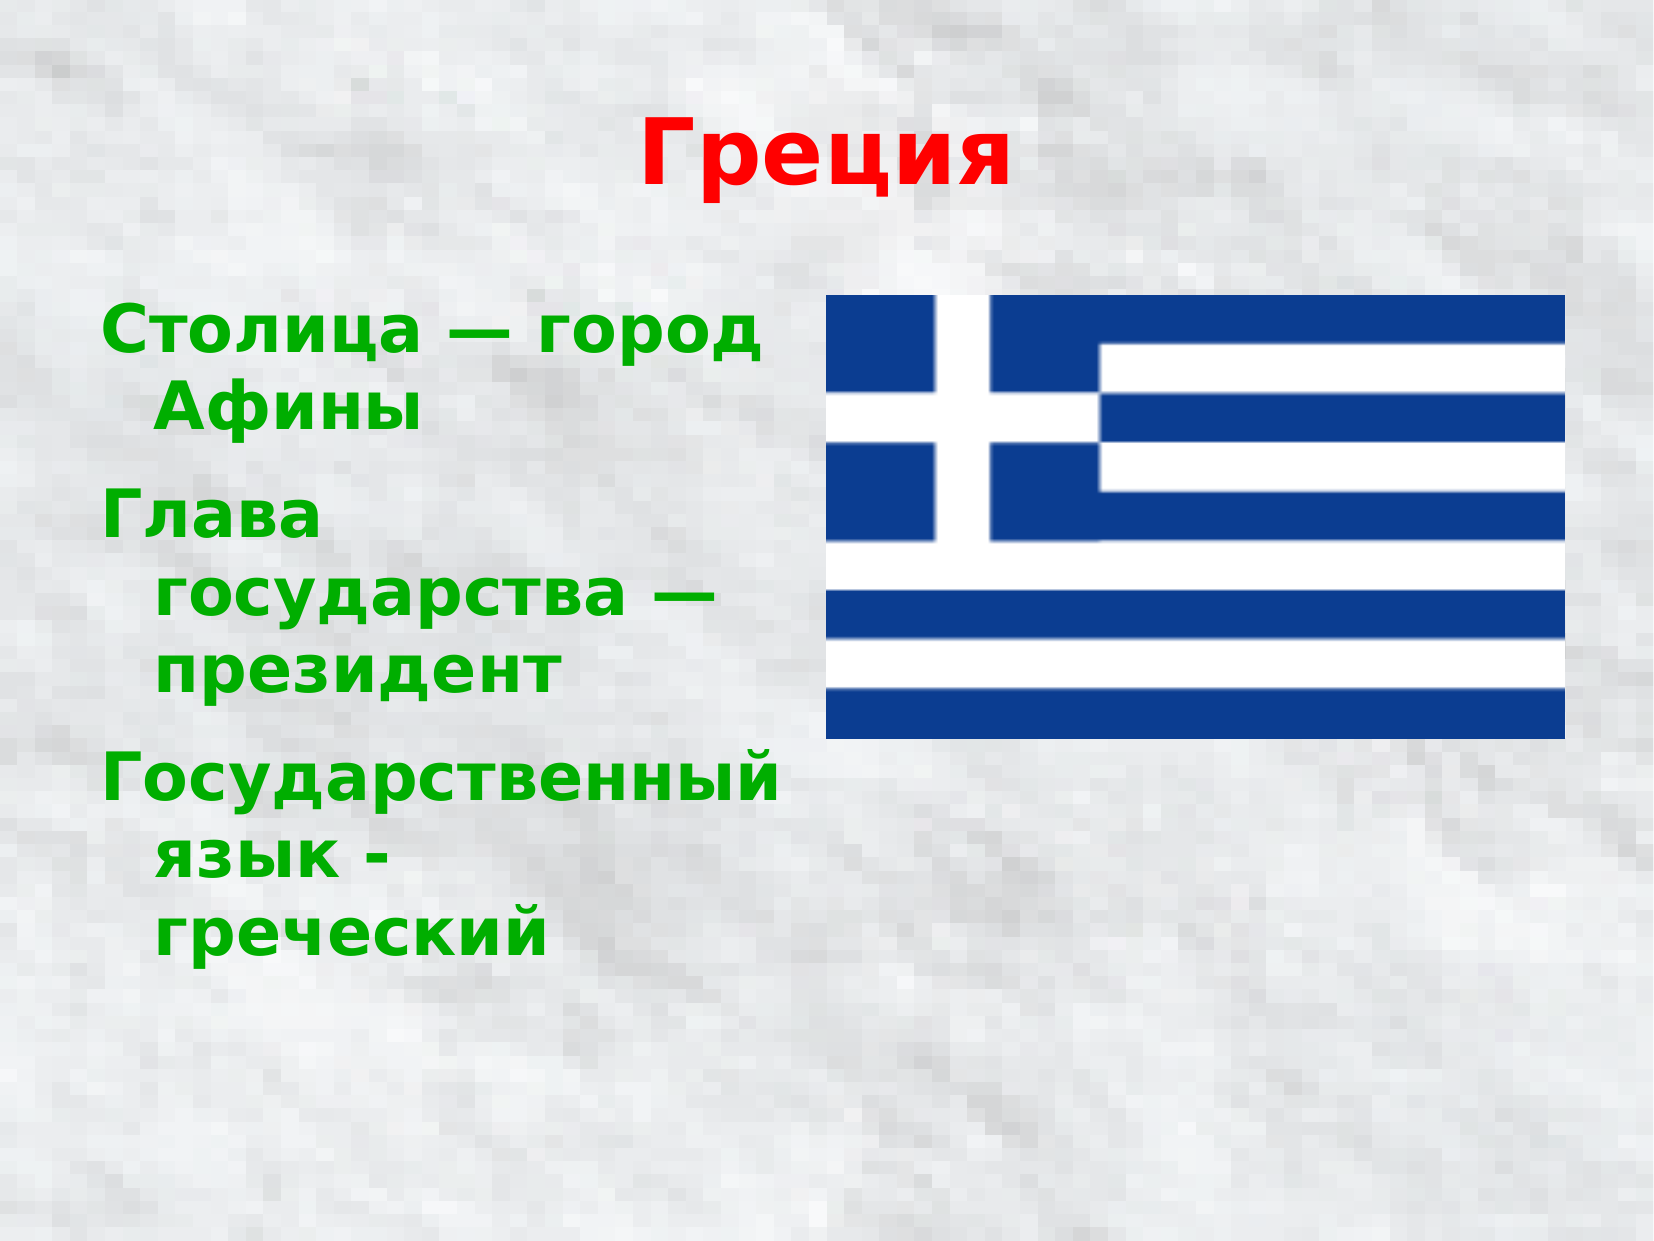

# Греция
Столица — город Афины
Глава государства — президент
Государственный язык - греческий